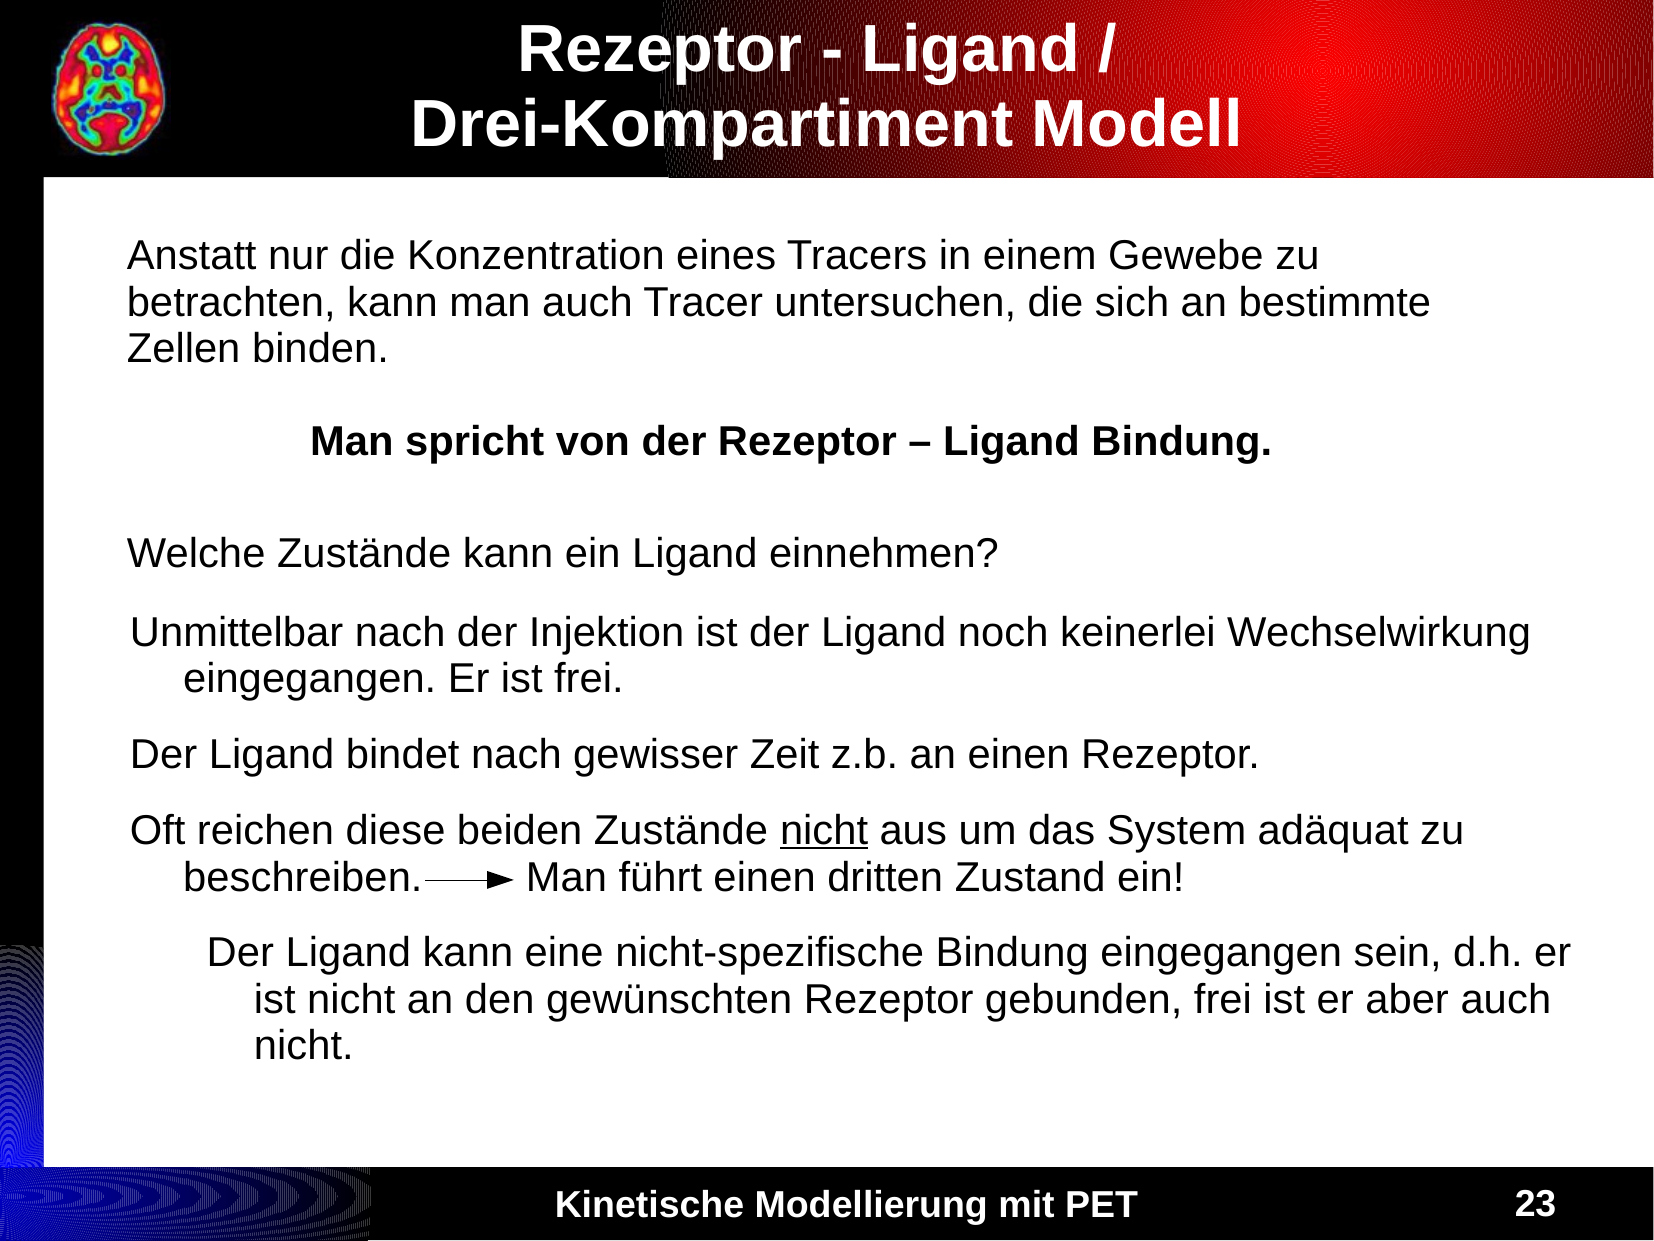

# Rezeptor - Ligand / Drei-Kompartiment Modell
Anstatt nur die Konzentration eines Tracers in einem Gewebe zu betrachten, kann man auch Tracer untersuchen, die sich an bestimmte Zellen binden.
Man spricht von der Rezeptor – Ligand Bindung.
Welche Zustände kann ein Ligand einnehmen?
Unmittelbar nach der Injektion ist der Ligand noch keinerlei Wechselwirkung eingegangen. Er ist frei.
Der Ligand bindet nach gewisser Zeit z.b. an einen Rezeptor.
Oft reichen diese beiden Zustände nicht aus um das System adäquat zu beschreiben. Man führt einen dritten Zustand ein!
Der Ligand kann eine nicht-spezifische Bindung eingegangen sein, d.h. er ist nicht an den gewünschten Rezeptor gebunden, frei ist er aber auch nicht.
Kinetische Modellierung mit PET